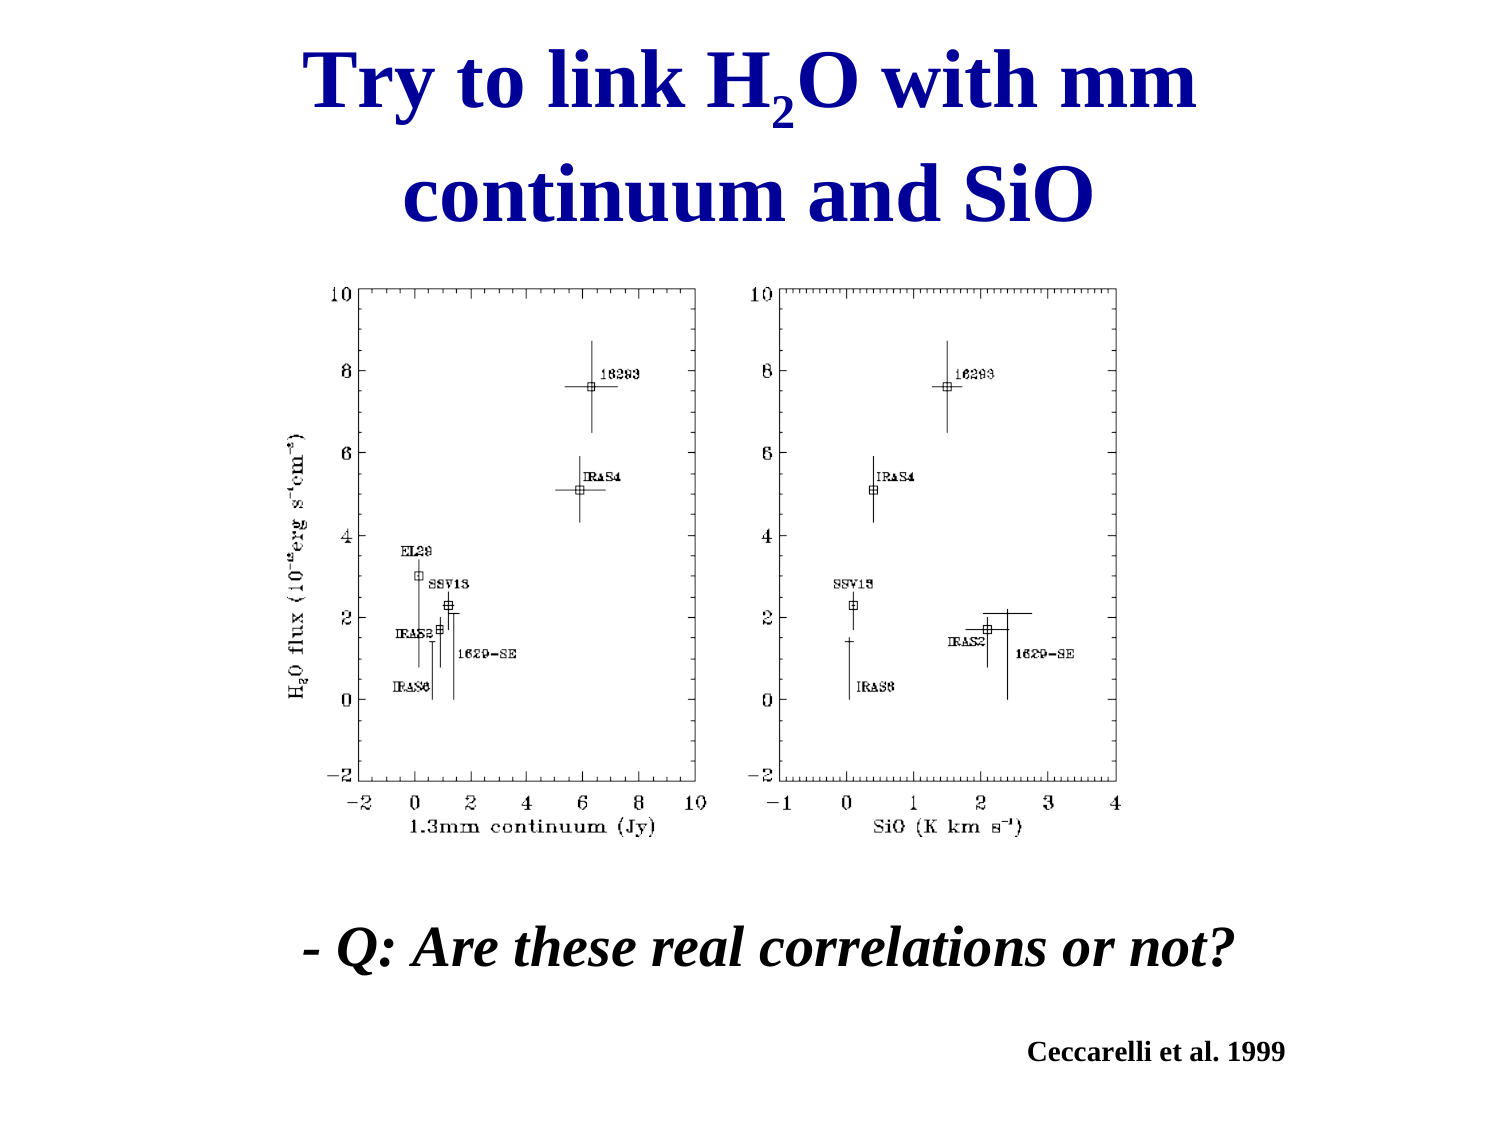

# Try to link H2O with mm continuum and SiO
- Q: Are these real correlations or not?
Ceccarelli et al. 1999